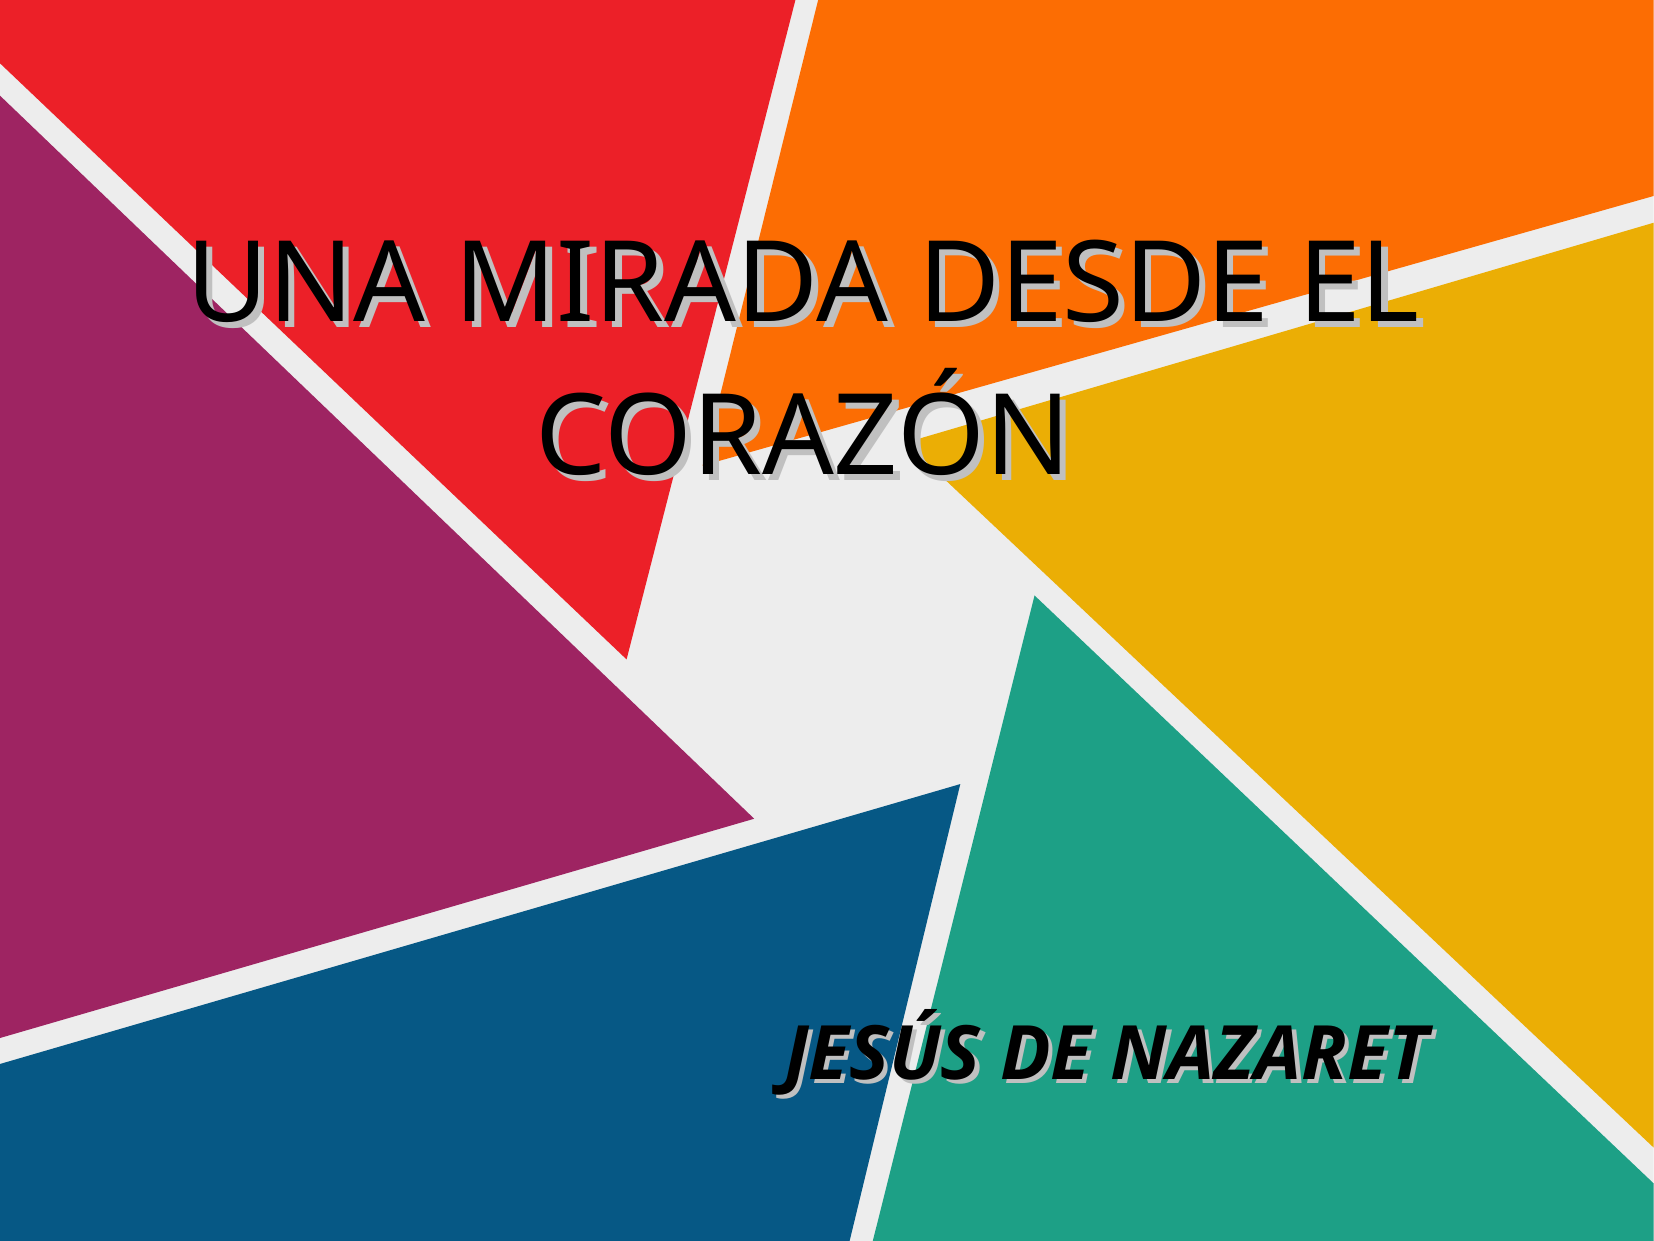

# UNA MIRADA DESDE EL CORAZÓN
JESÚS DE NAZARET